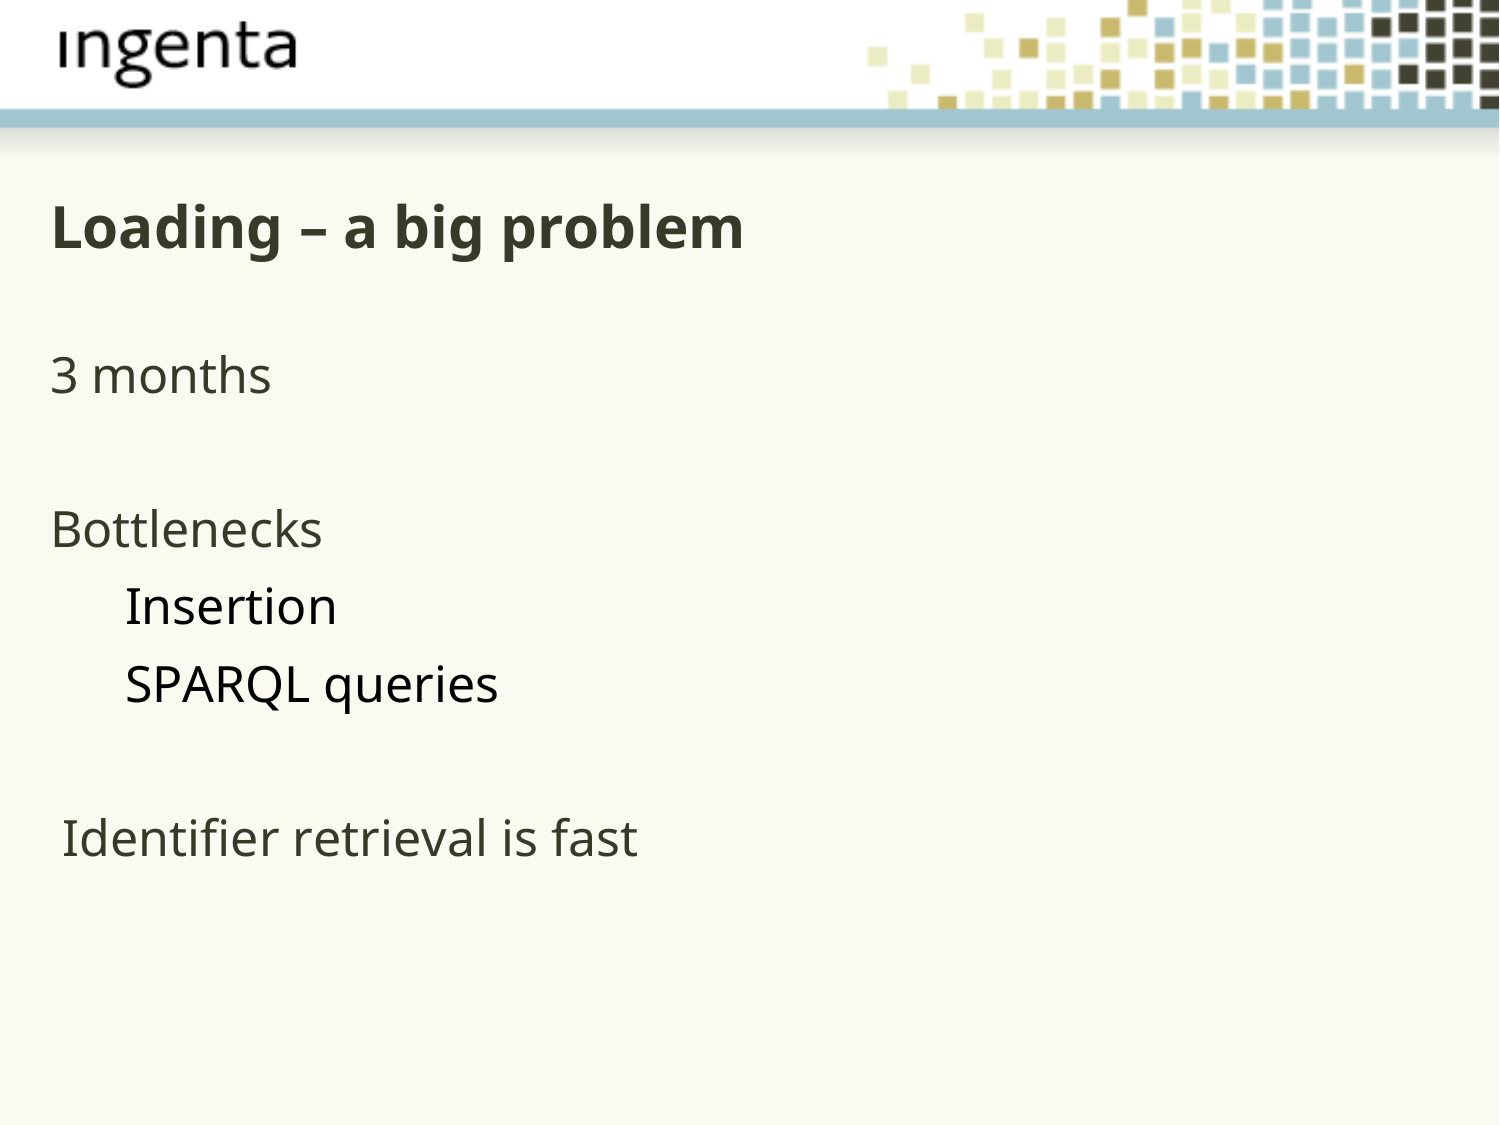

# Loading – a big problem
3 months
Bottlenecks
Insertion
SPARQL queries
 Identifier retrieval is fast